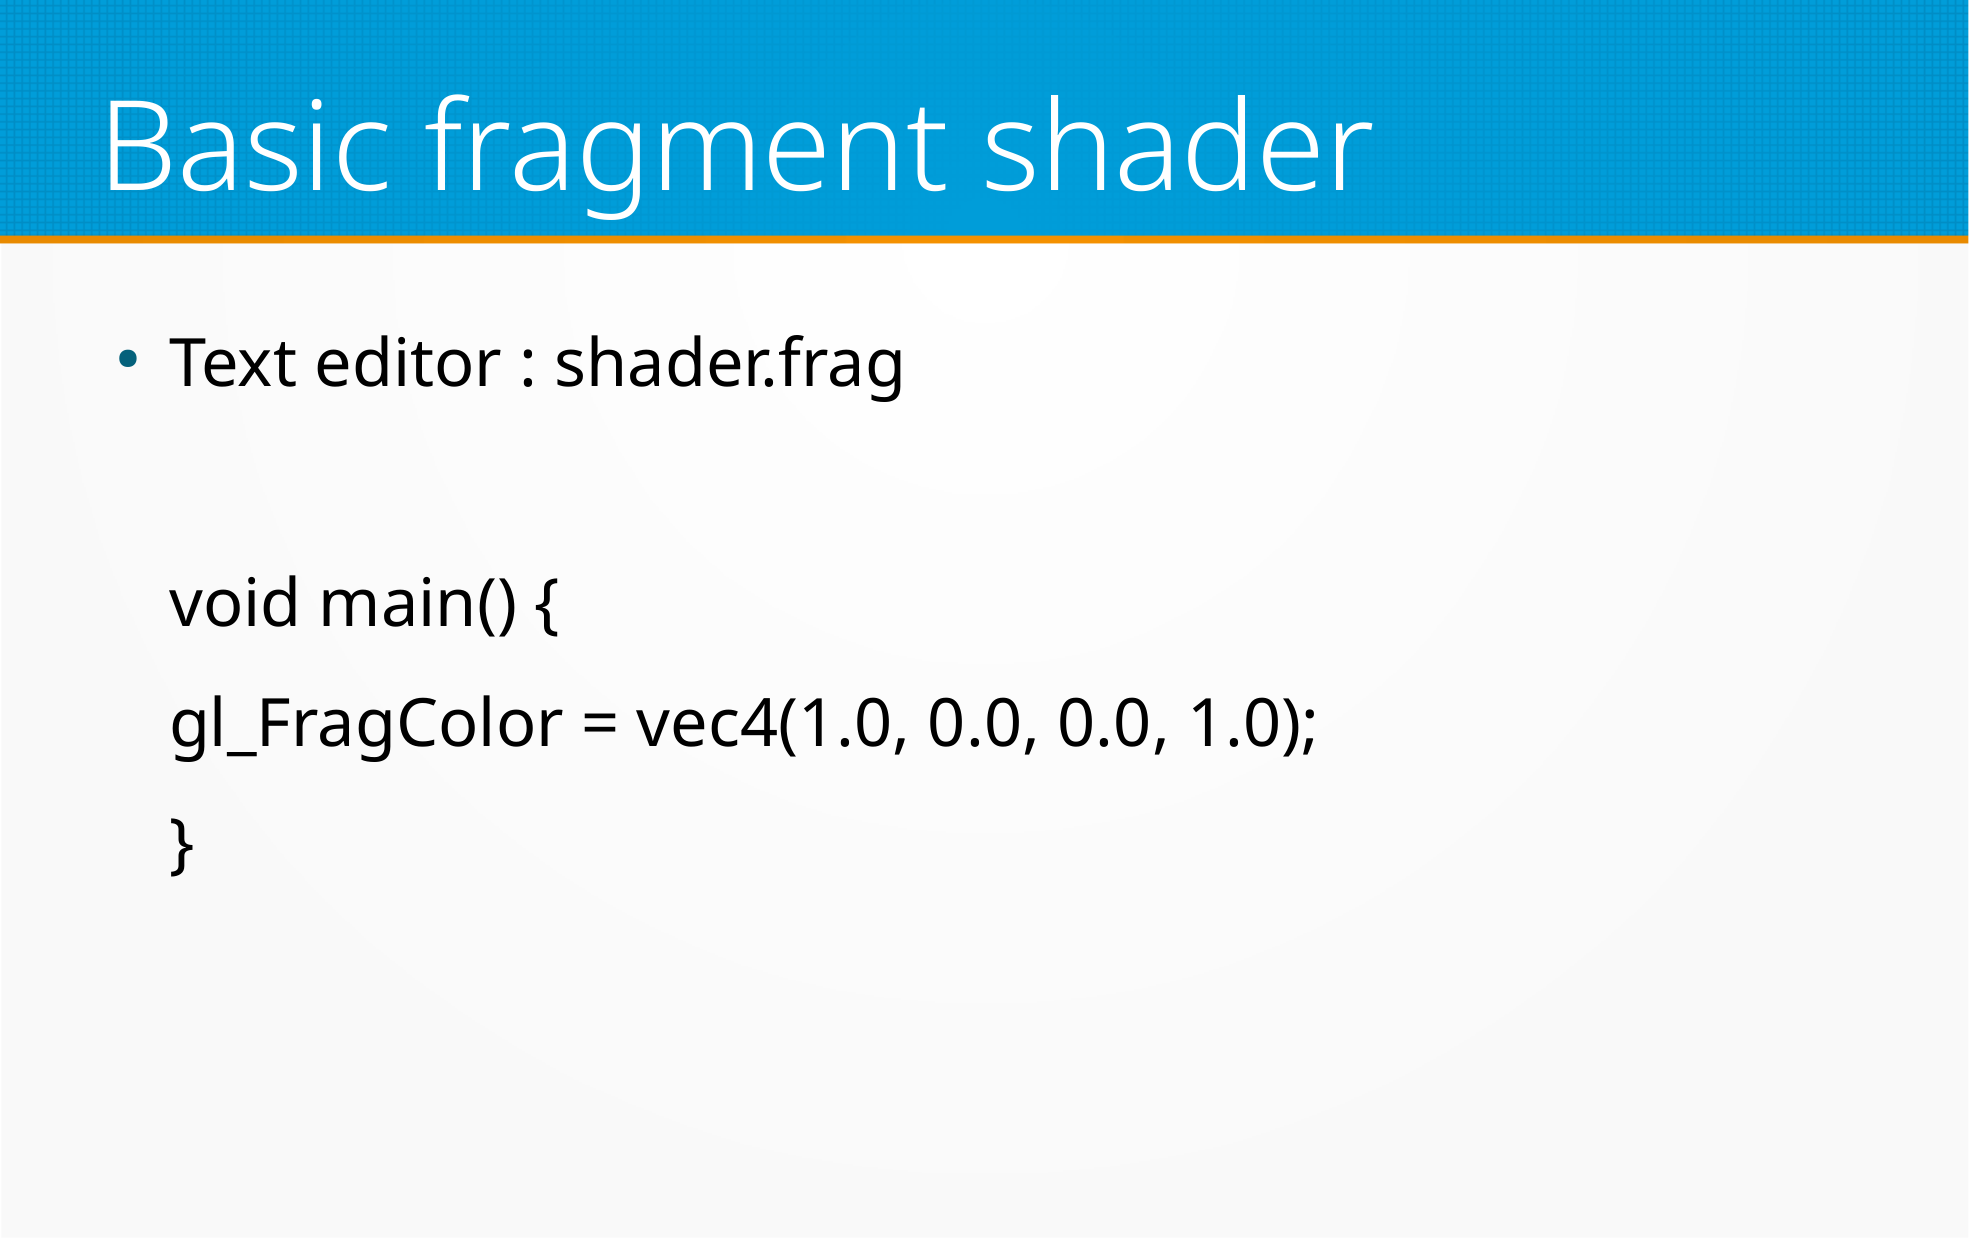

# Basic fragment shader
Text editor : shader.frag
void main() {
gl_FragColor = vec4(1.0, 0.0, 0.0, 1.0);
}